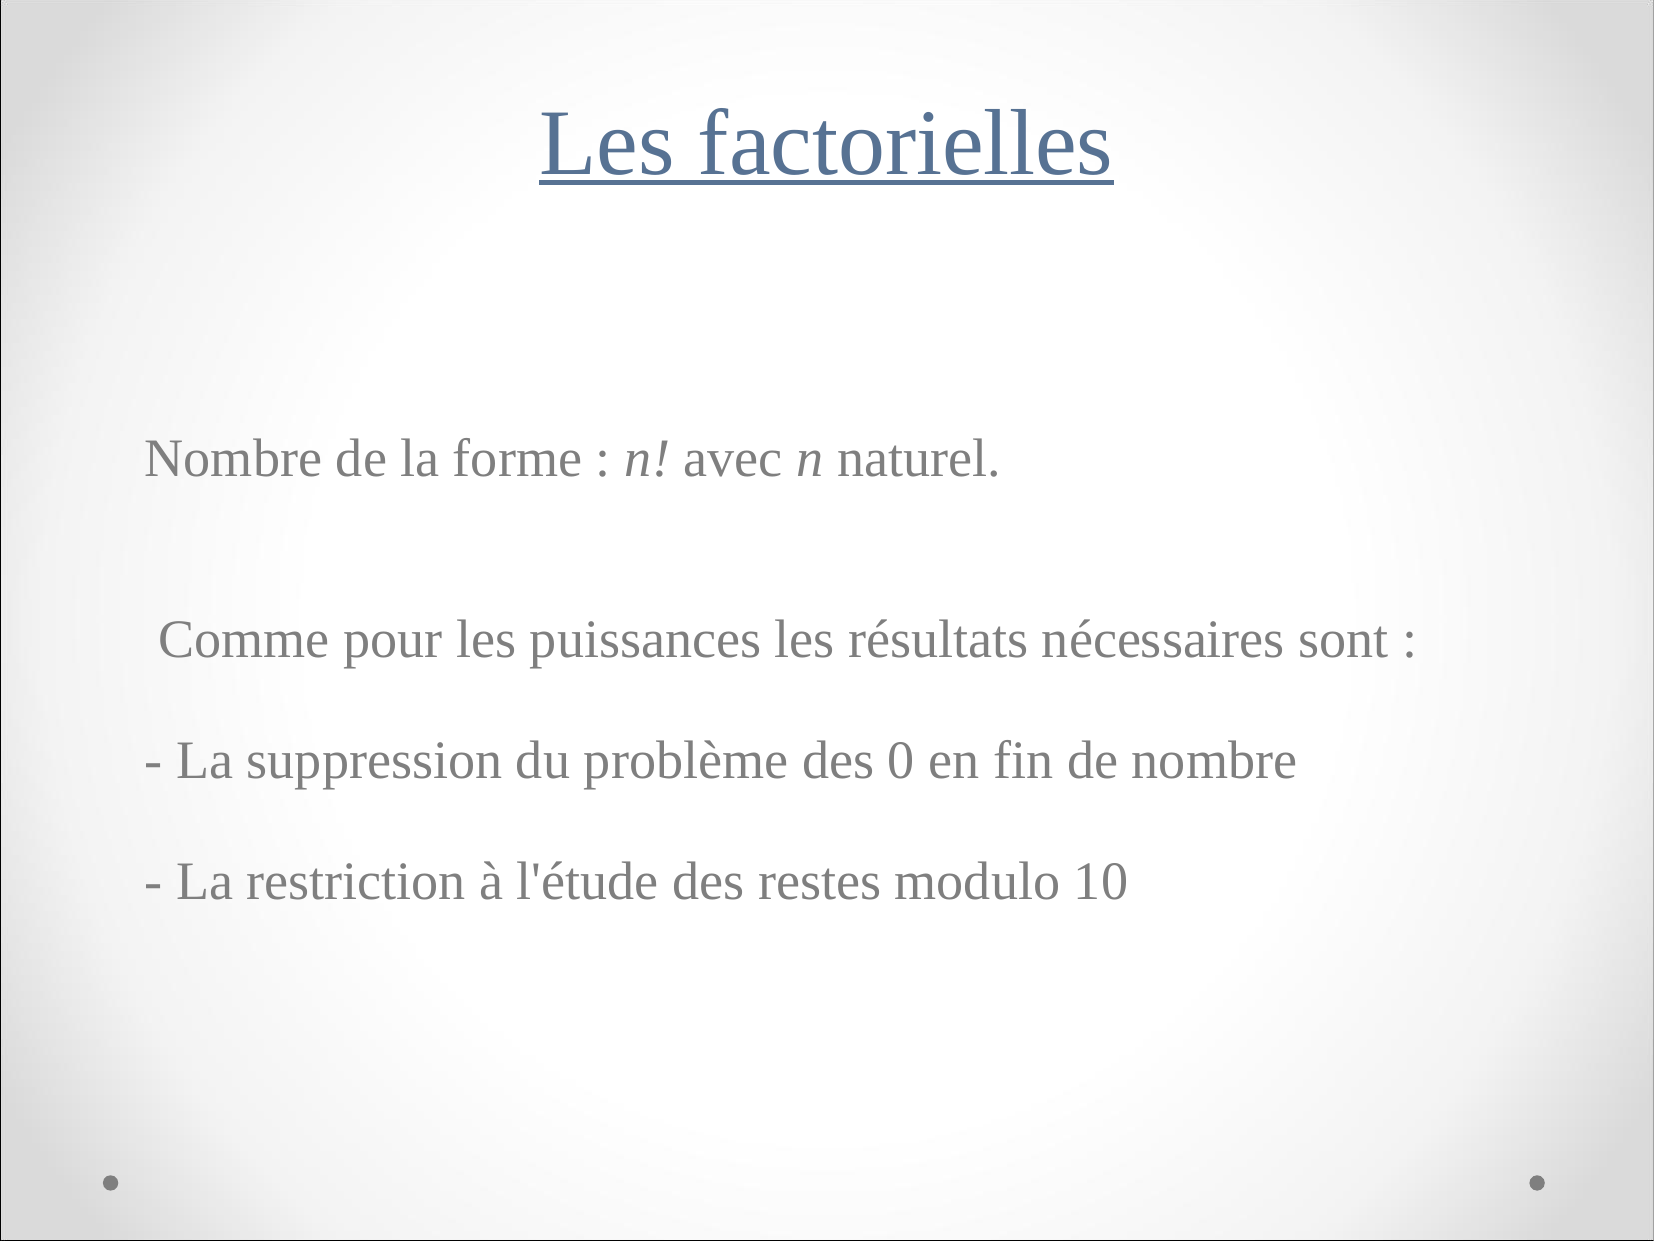

Les factorielles
Nombre de la forme : n! avec n naturel.
 Comme pour les puissances les résultats nécessaires sont :
- La suppression du problème des 0 en fin de nombre
- La restriction à l'étude des restes modulo 10